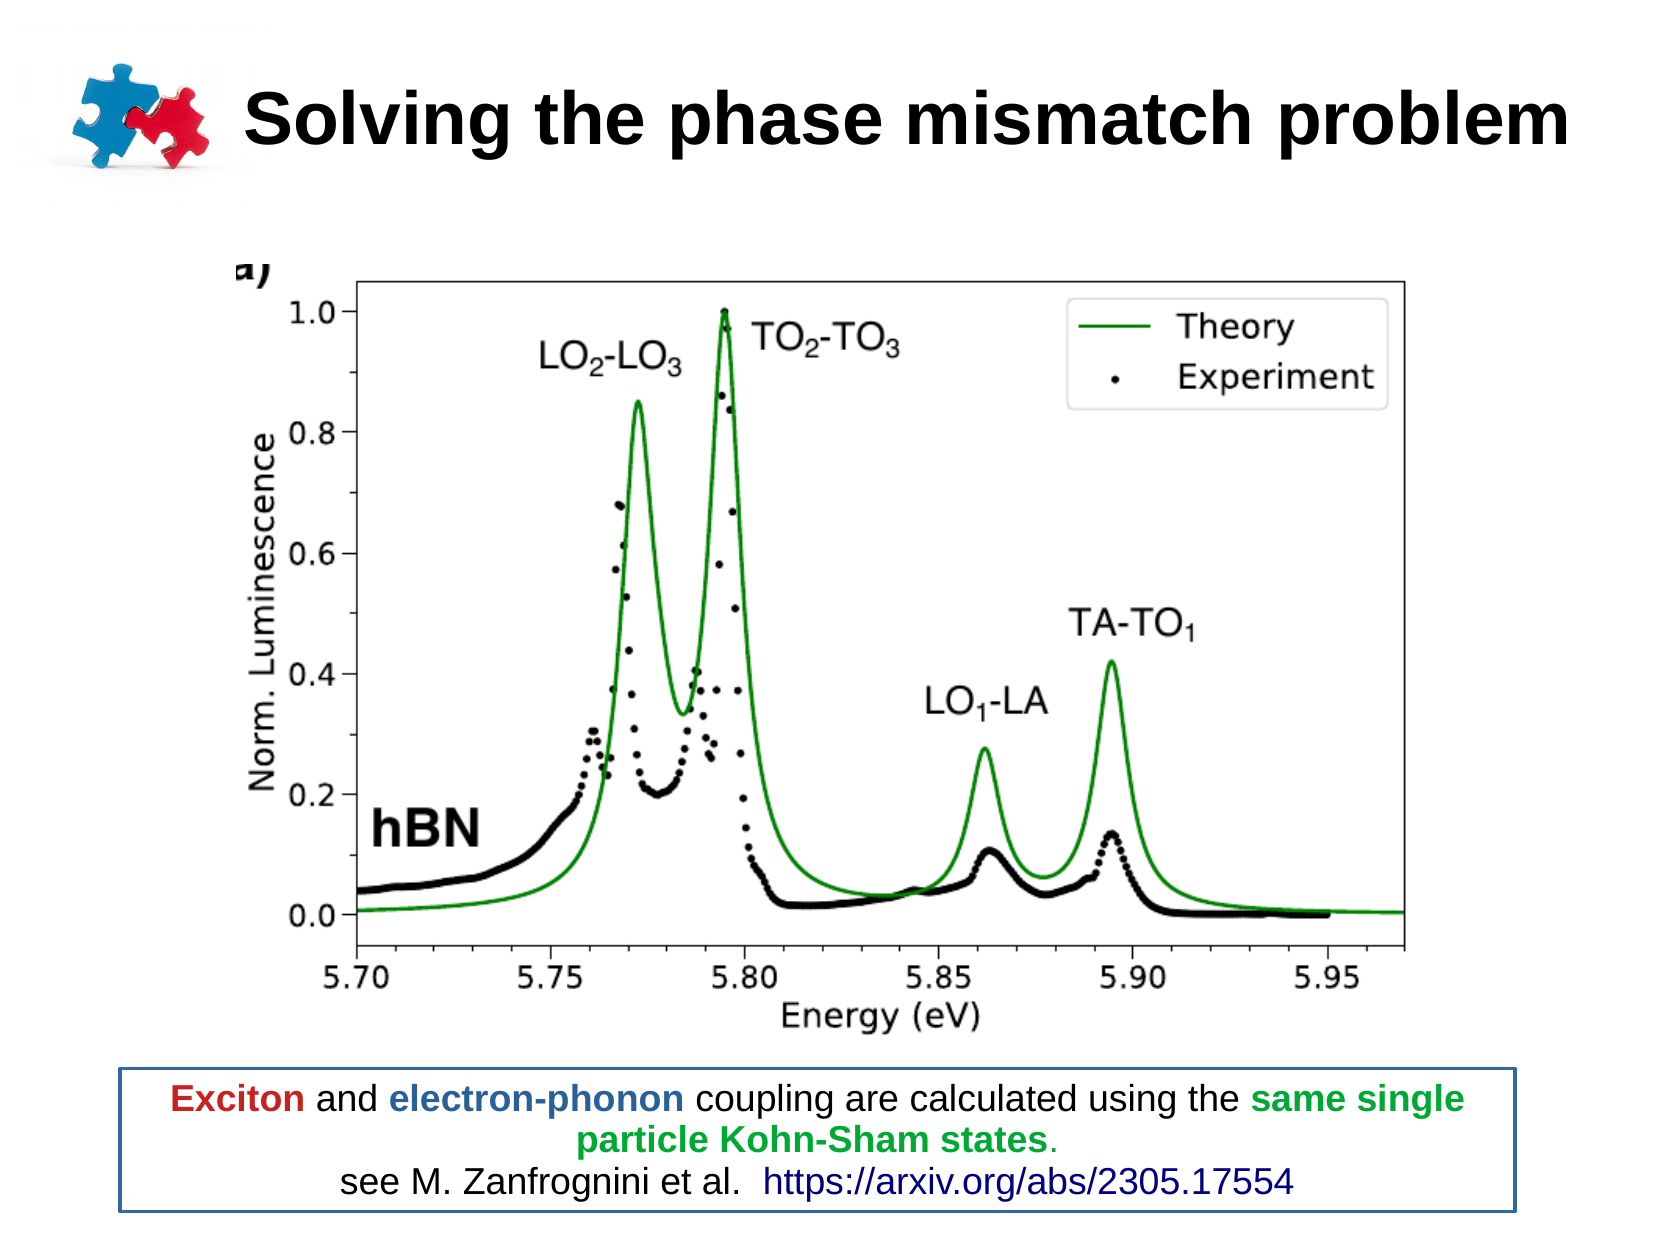

# Solving the phase mismatch problem
Exciton and electron-phonon coupling are calculated using the same single particle Kohn-Sham states.
see M. Zanfrognini et al. https://arxiv.org/abs/2305.17554